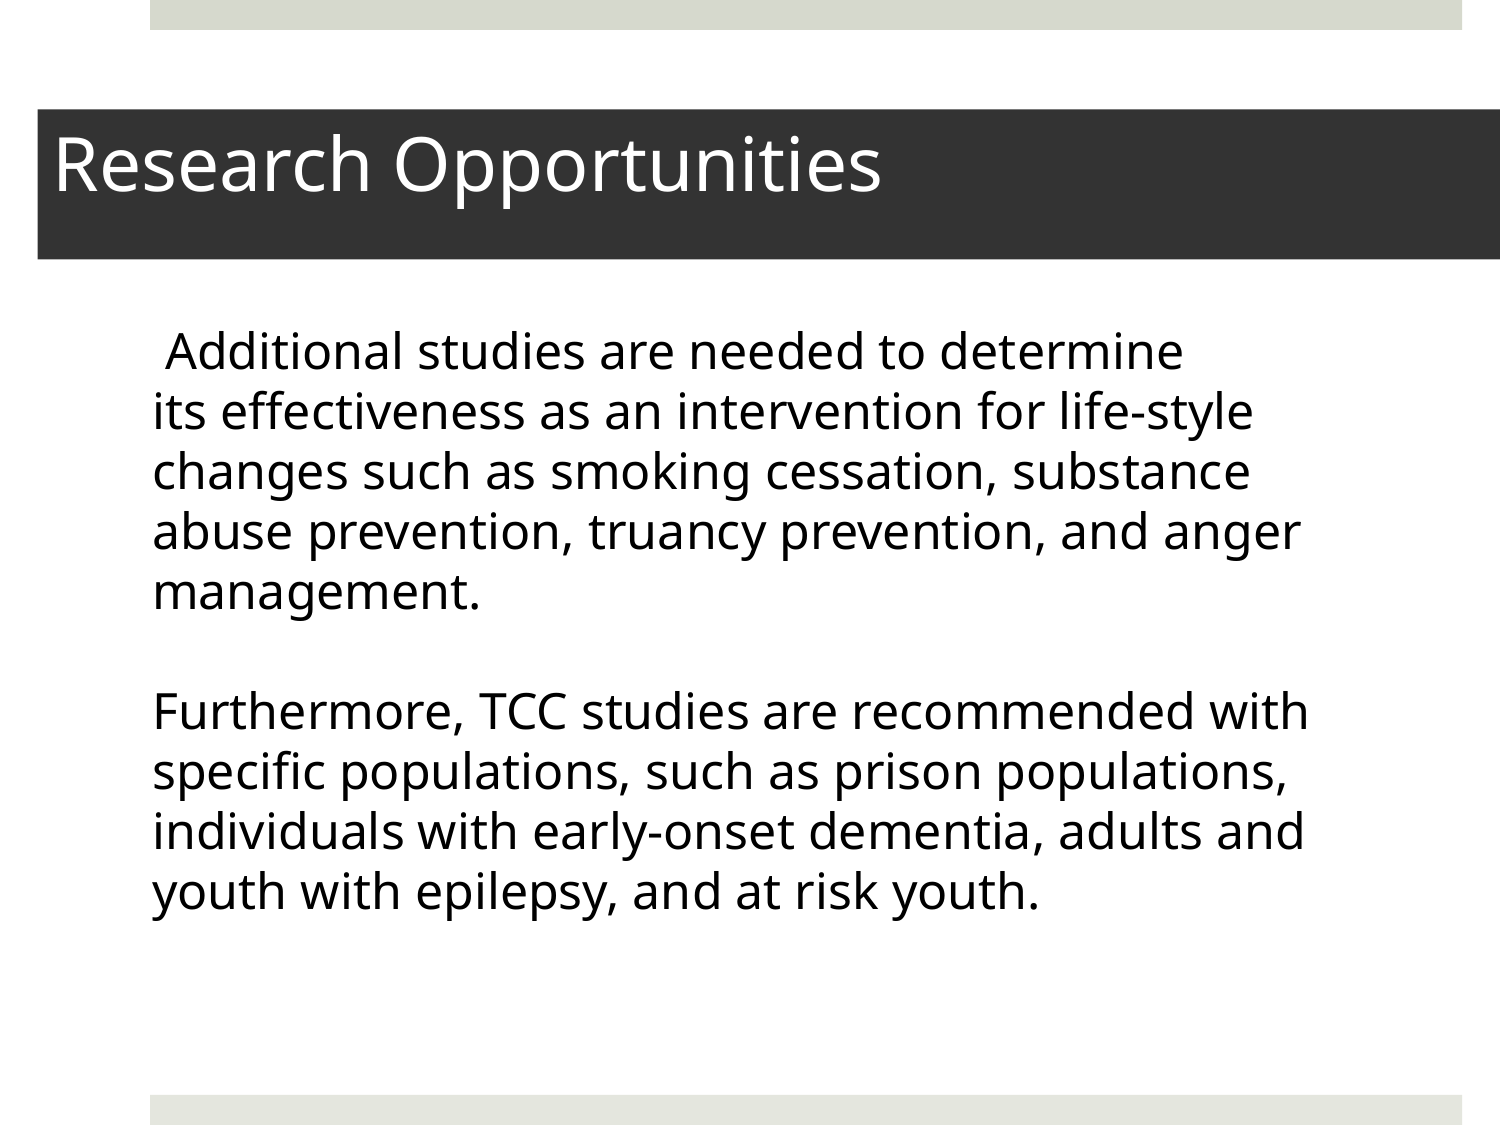

# Research Opportunities
 Additional studies are needed to determine
its effectiveness as an intervention for life-style
changes such as smoking cessation, substance abuse prevention, truancy prevention, and anger management.
Furthermore, TCC studies are recommended with specific populations, such as prison populations, individuals with early-onset dementia, adults and youth with epilepsy, and at risk youth.